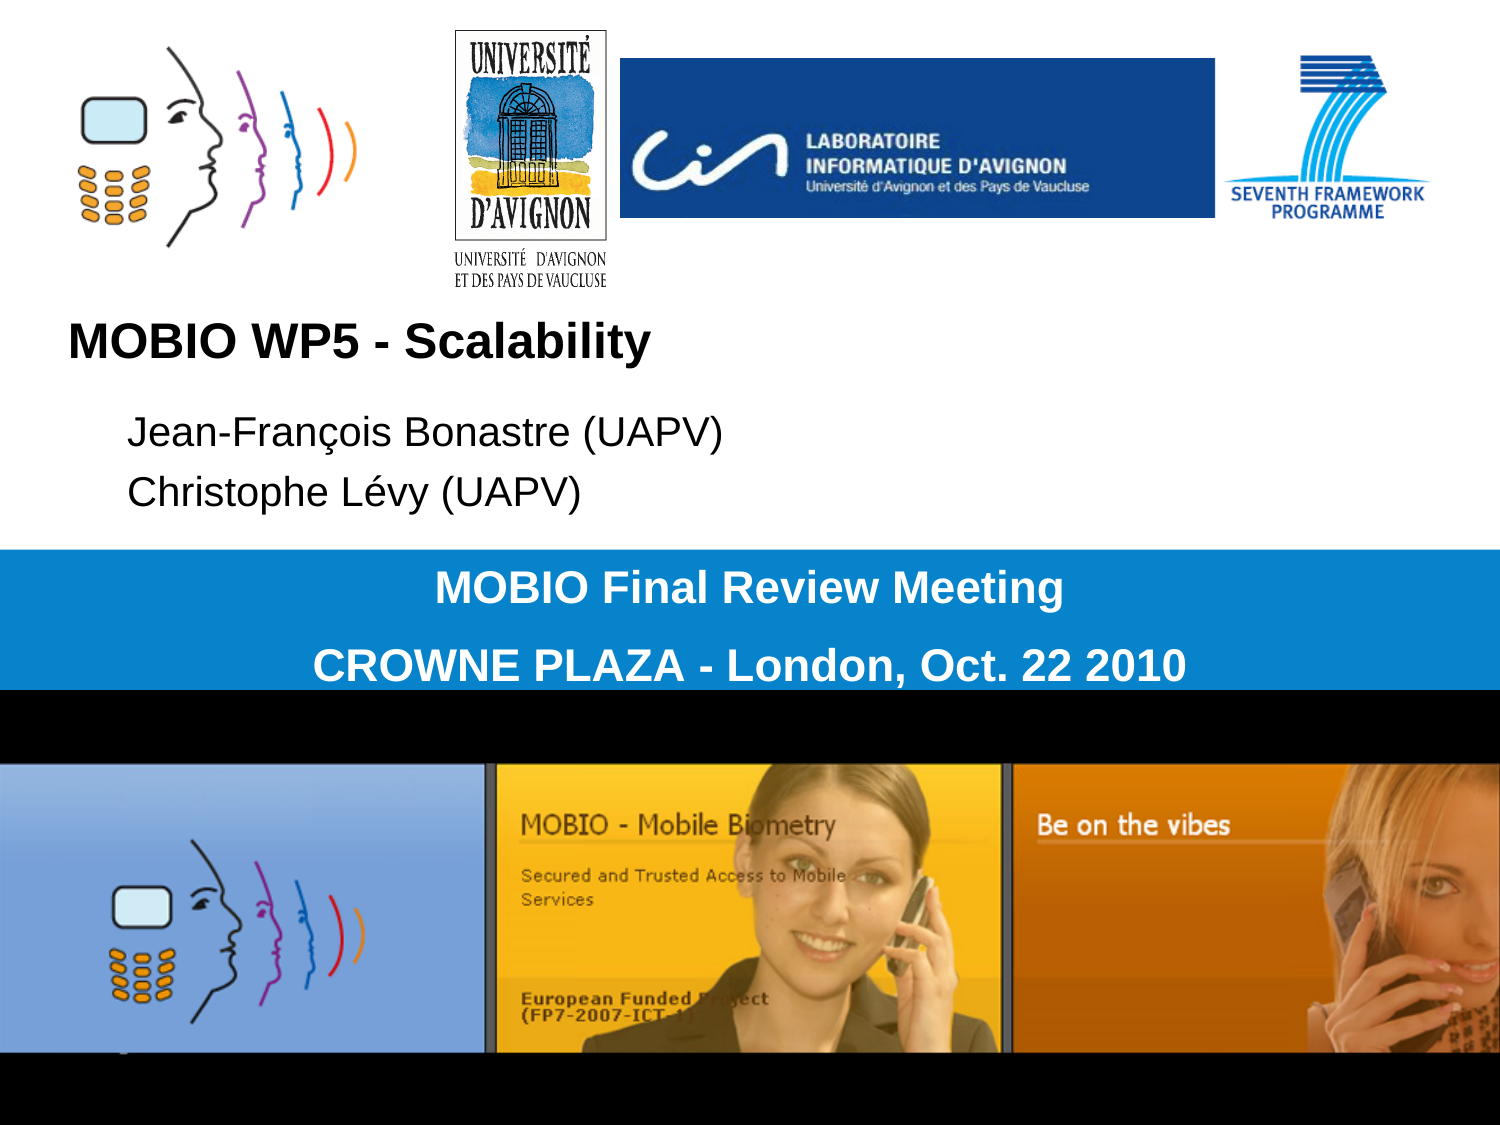

# MOBIO WP5 - Scalability
Jean-François Bonastre (UAPV)
Christophe Lévy (UAPV)